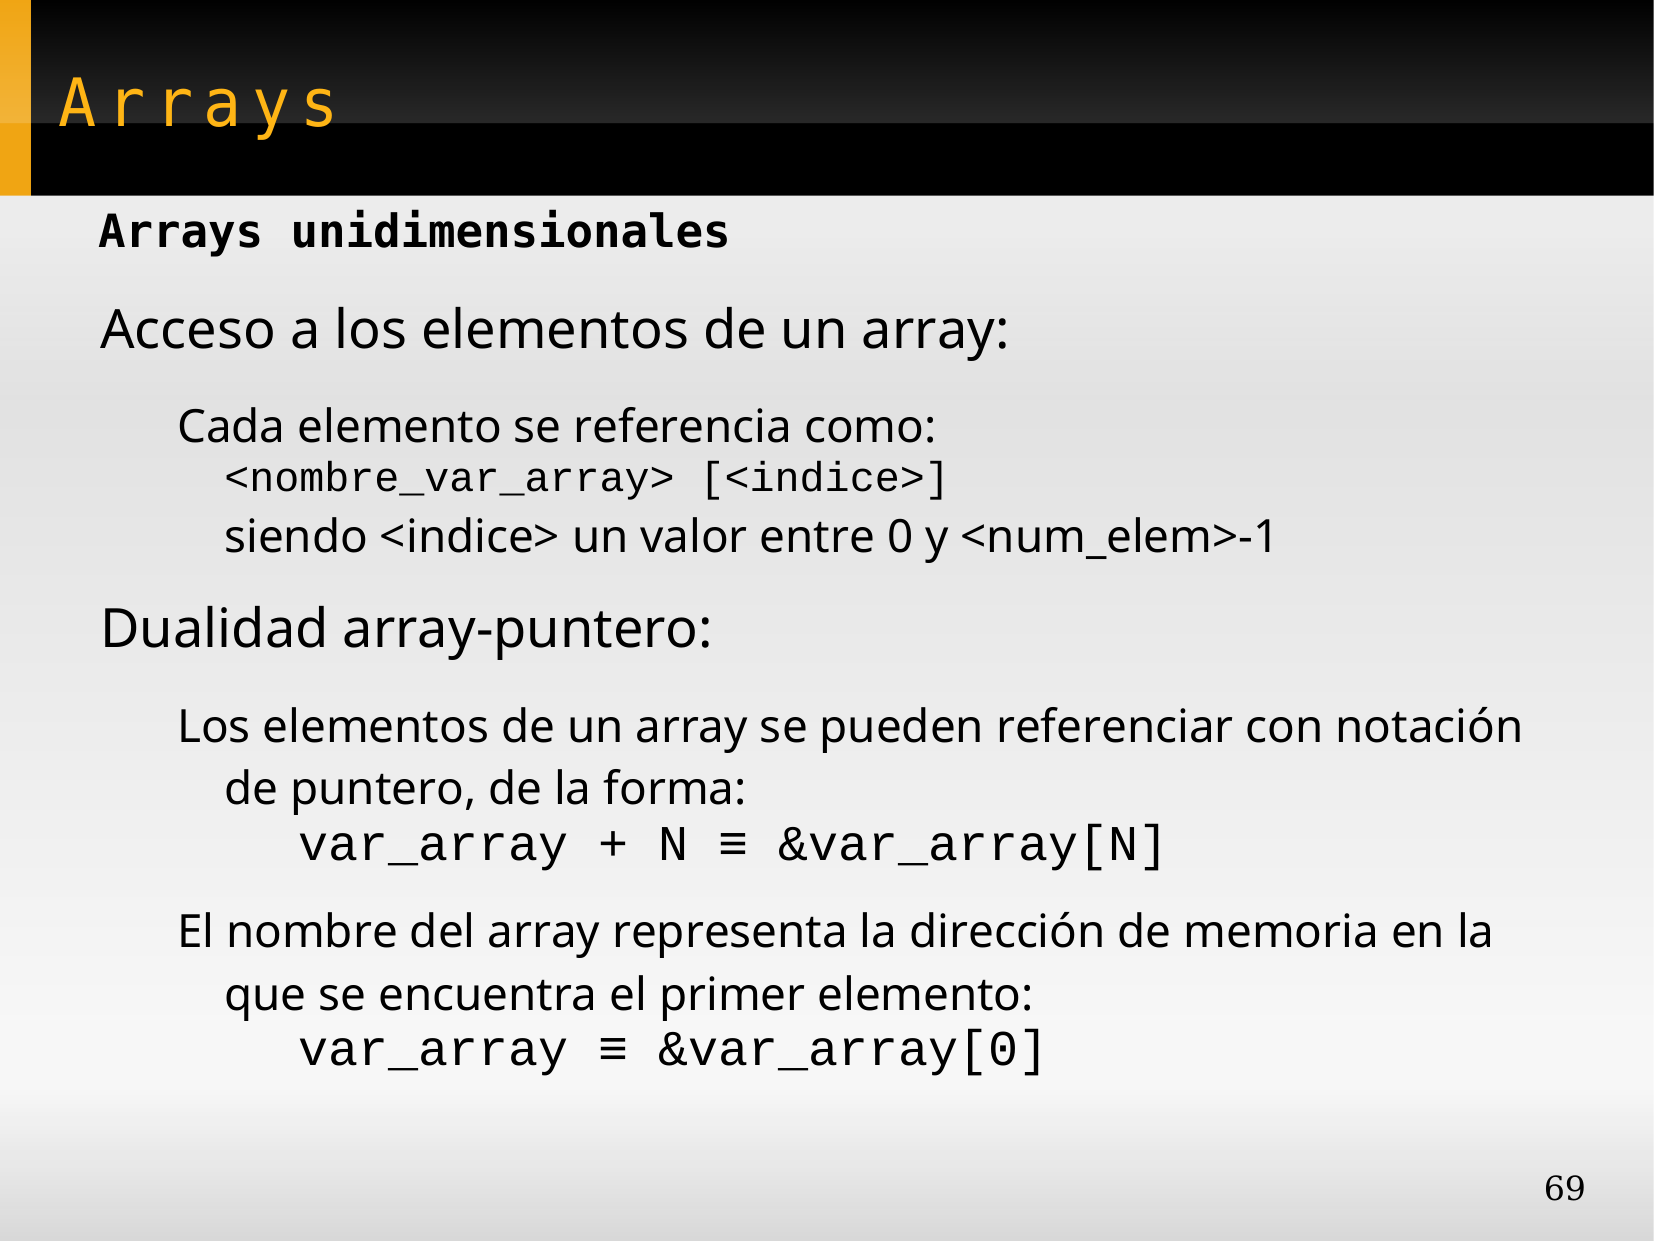

# Arrays
Arrays unidimensionales
Acceso a los elementos de un array:
Cada elemento se referencia como:
<nombre_var_array> [<indice>]
siendo <indice> un valor entre 0 y <num_elem>-1
Dualidad array-puntero:
Los elementos de un array se pueden referenciar con notación de puntero, de la forma:
	var_array + N ≡ &var_array[N]
El nombre del array representa la dirección de memoria en la que se encuentra el primer elemento:
	var_array ≡ &var_array[0]
69